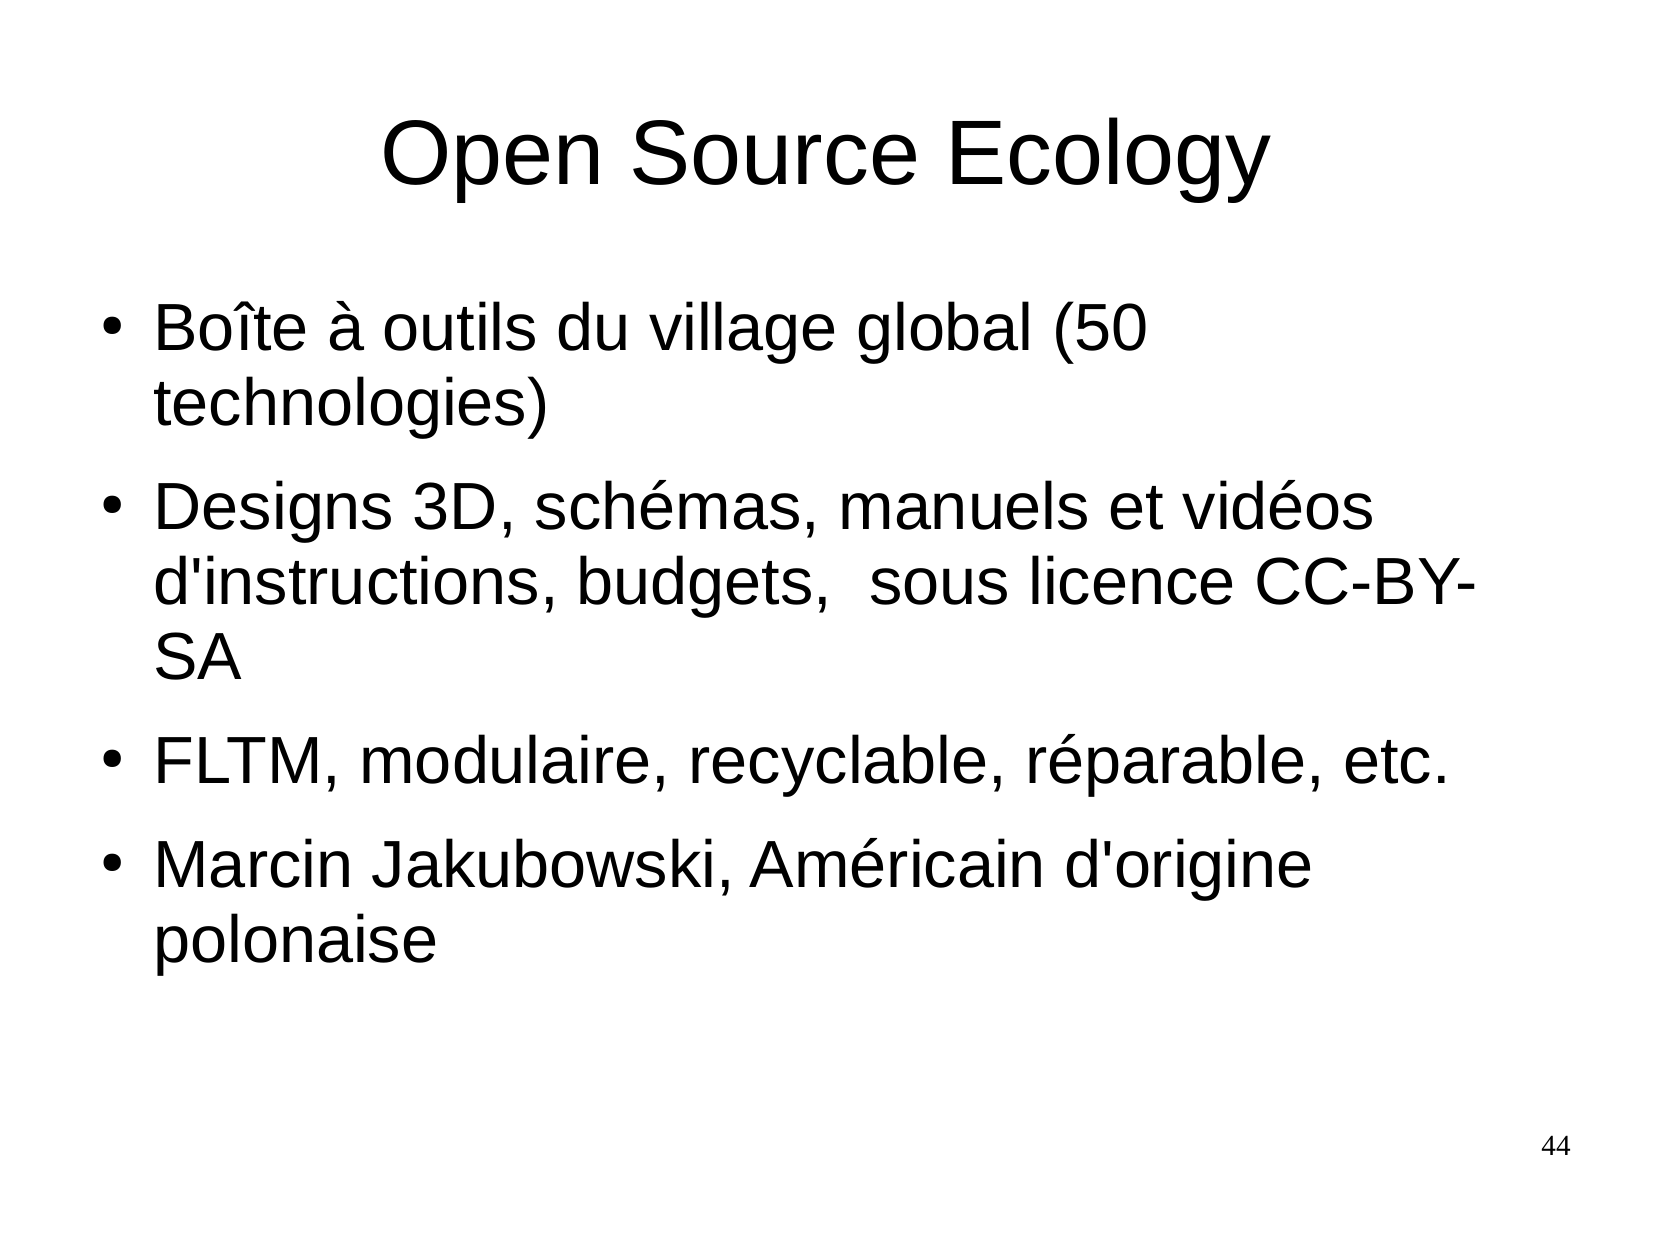

# Open Source Ecology
Boîte à outils du village global (50 technologies)
Designs 3D, schémas, manuels et vidéos d'instructions, budgets, sous licence CC-BY-SA
FLTM, modulaire, recyclable, réparable, etc.
Marcin Jakubowski, Américain d'origine polonaise
44